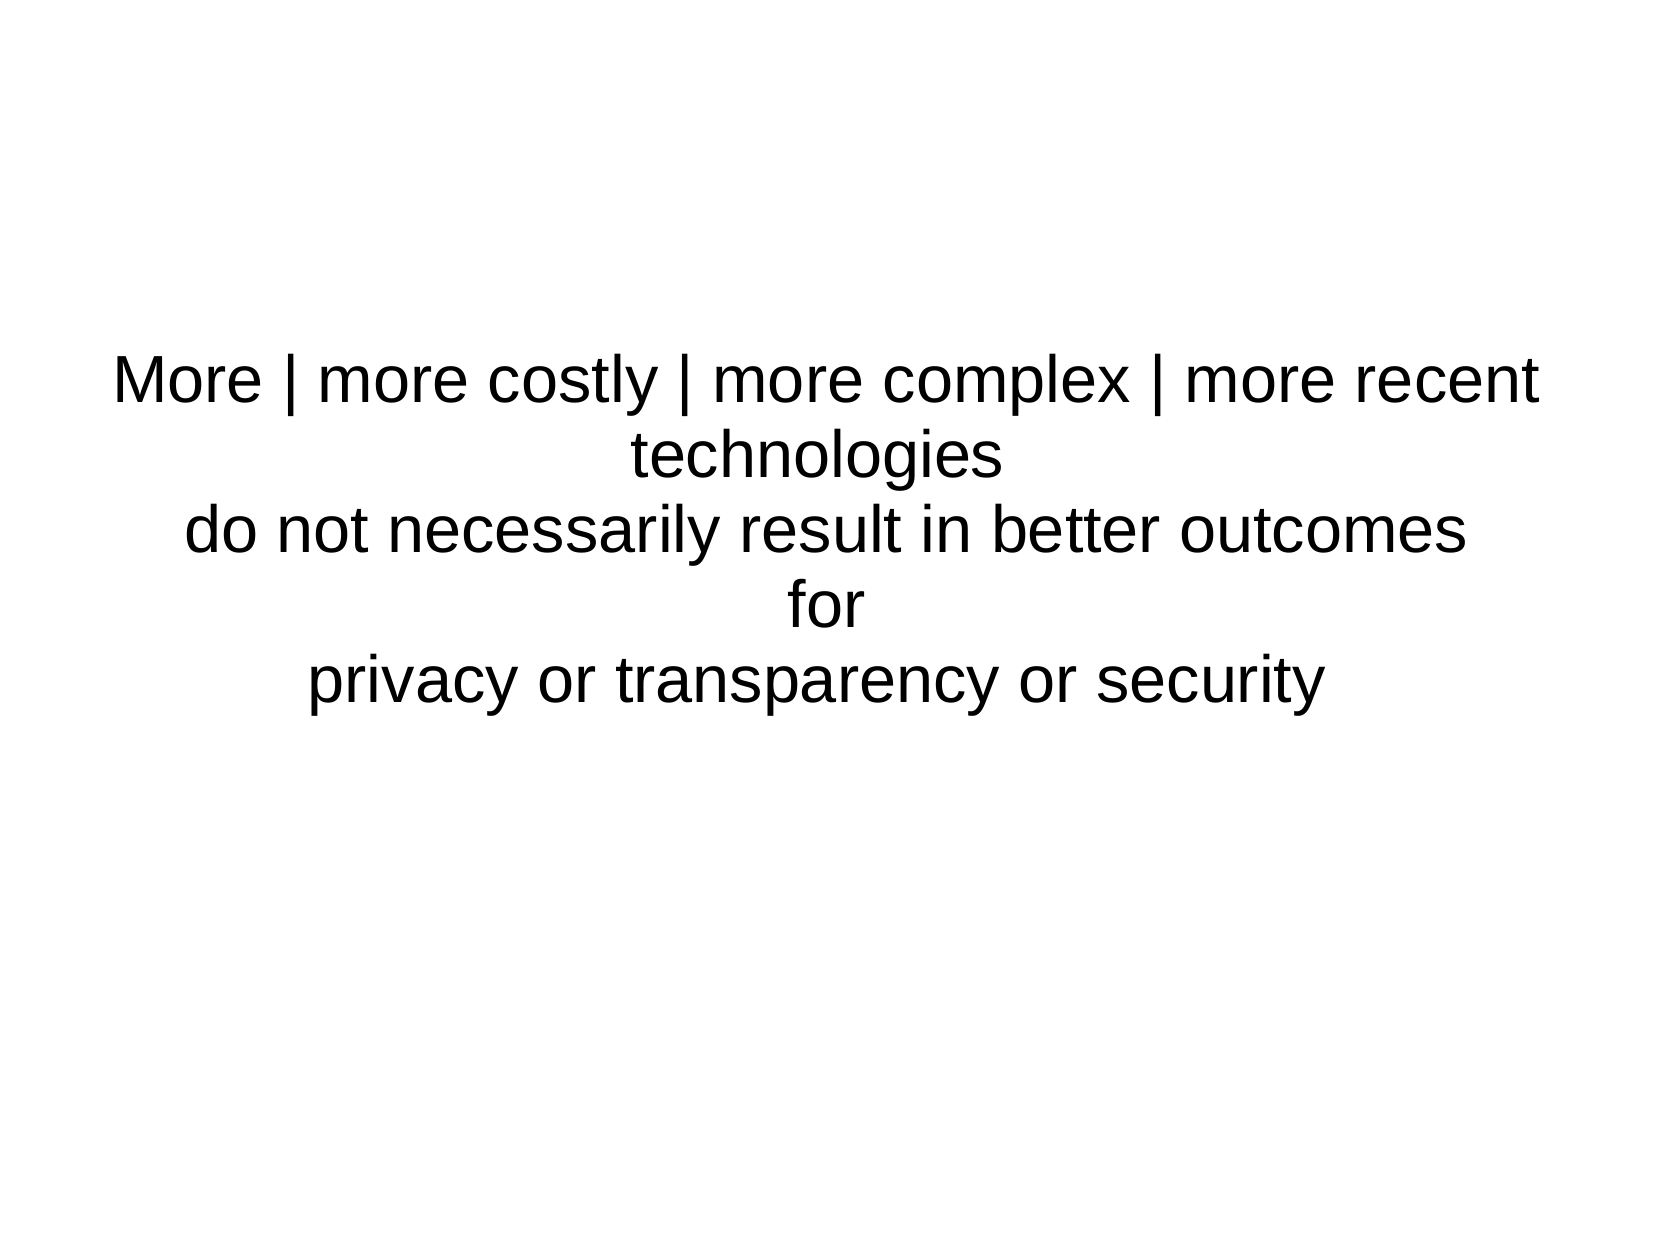

# More | more costly | more complex | more recent
technologies
do not necessarily result in better outcomes
for
privacy or transparency or security